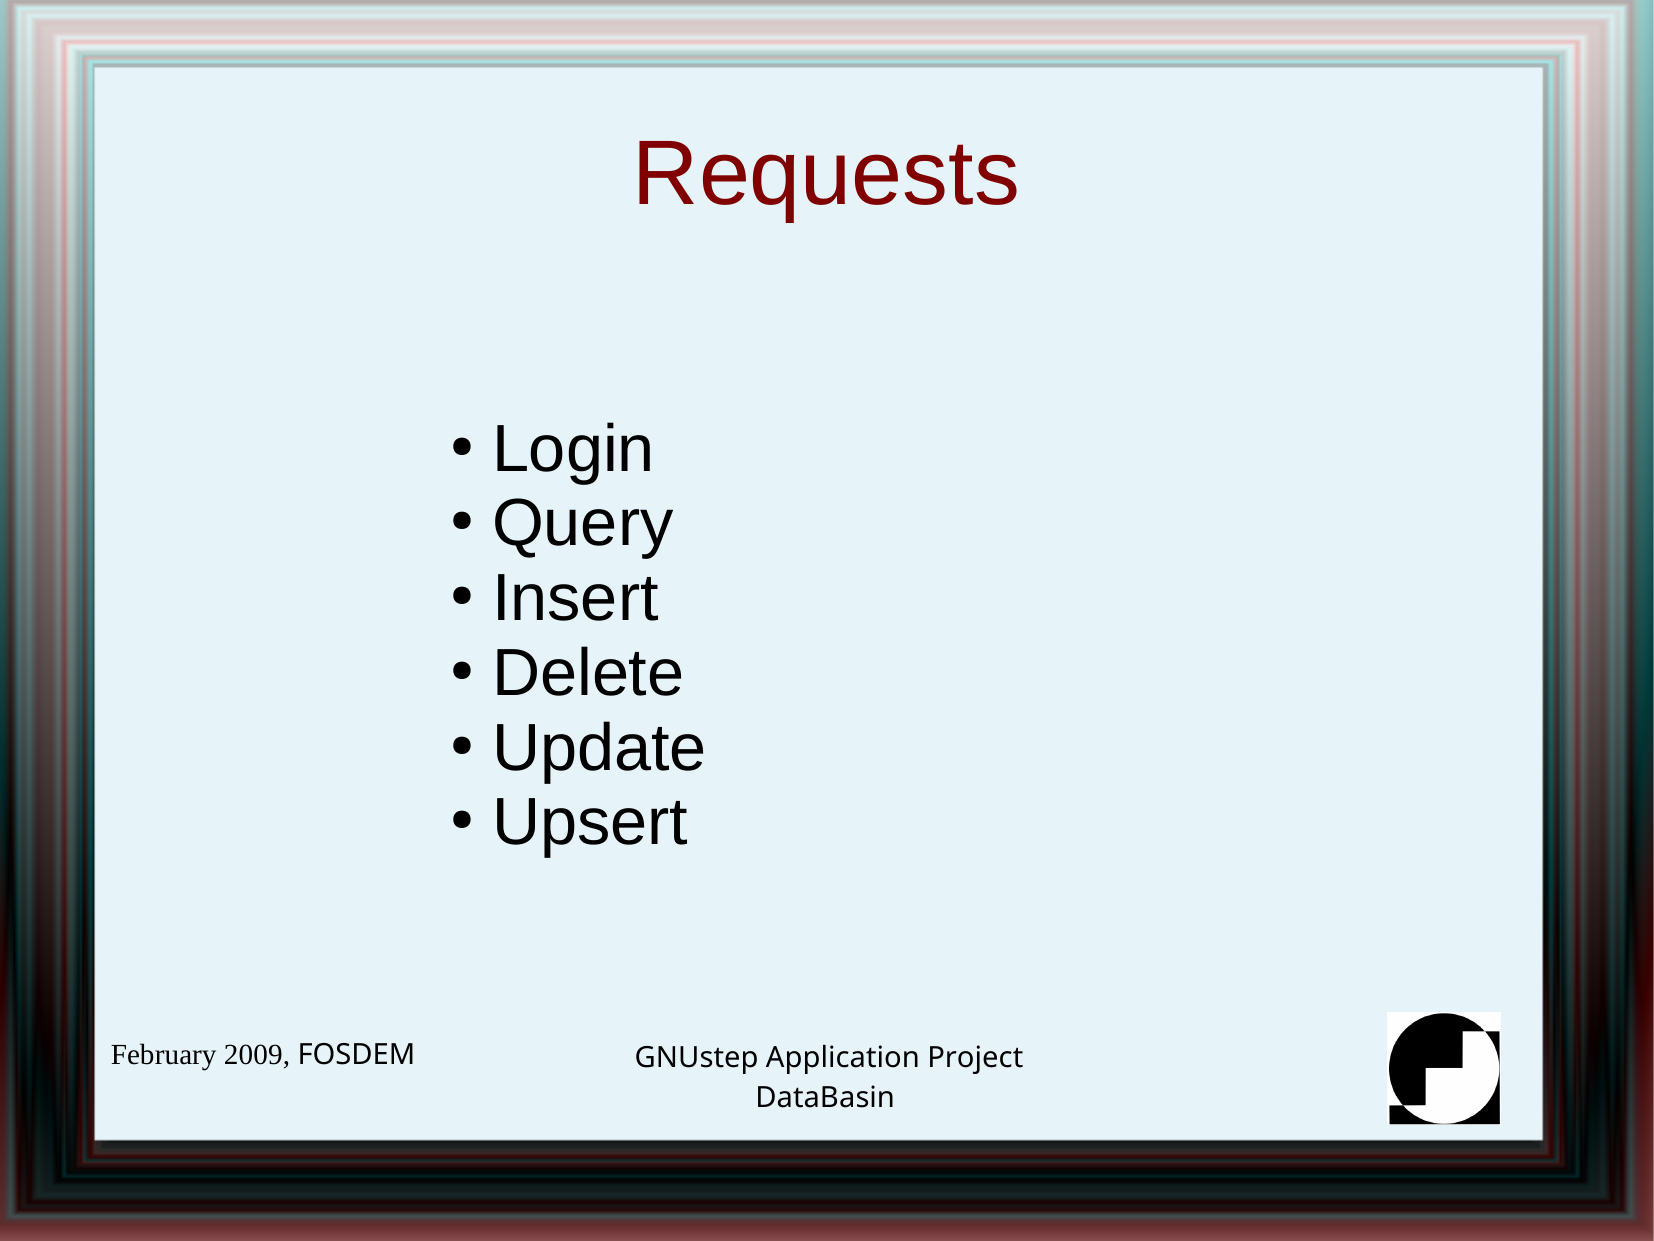

# Requests
 Login
 Query
 Insert
 Delete
 Update
 Upsert